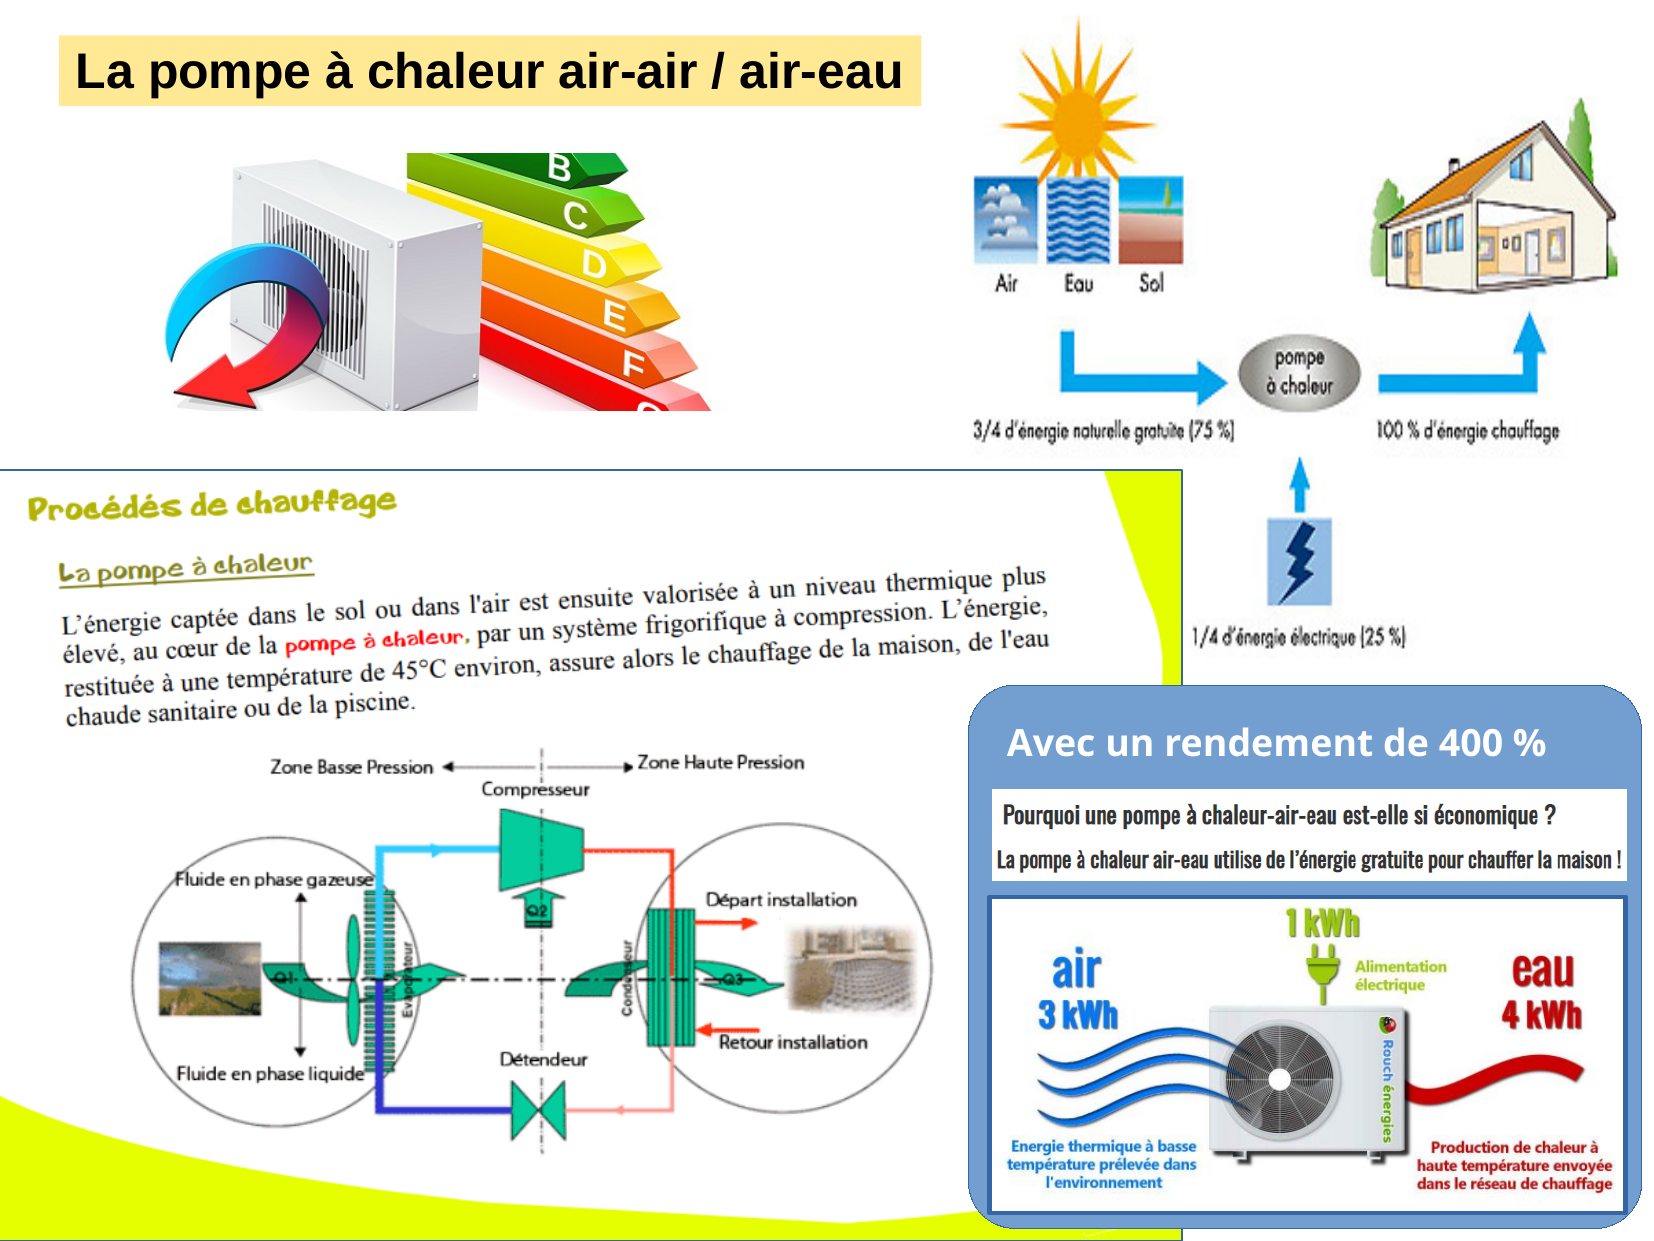

La pompe à chaleur air-air / air-eau
Avec un rendement de 400 %